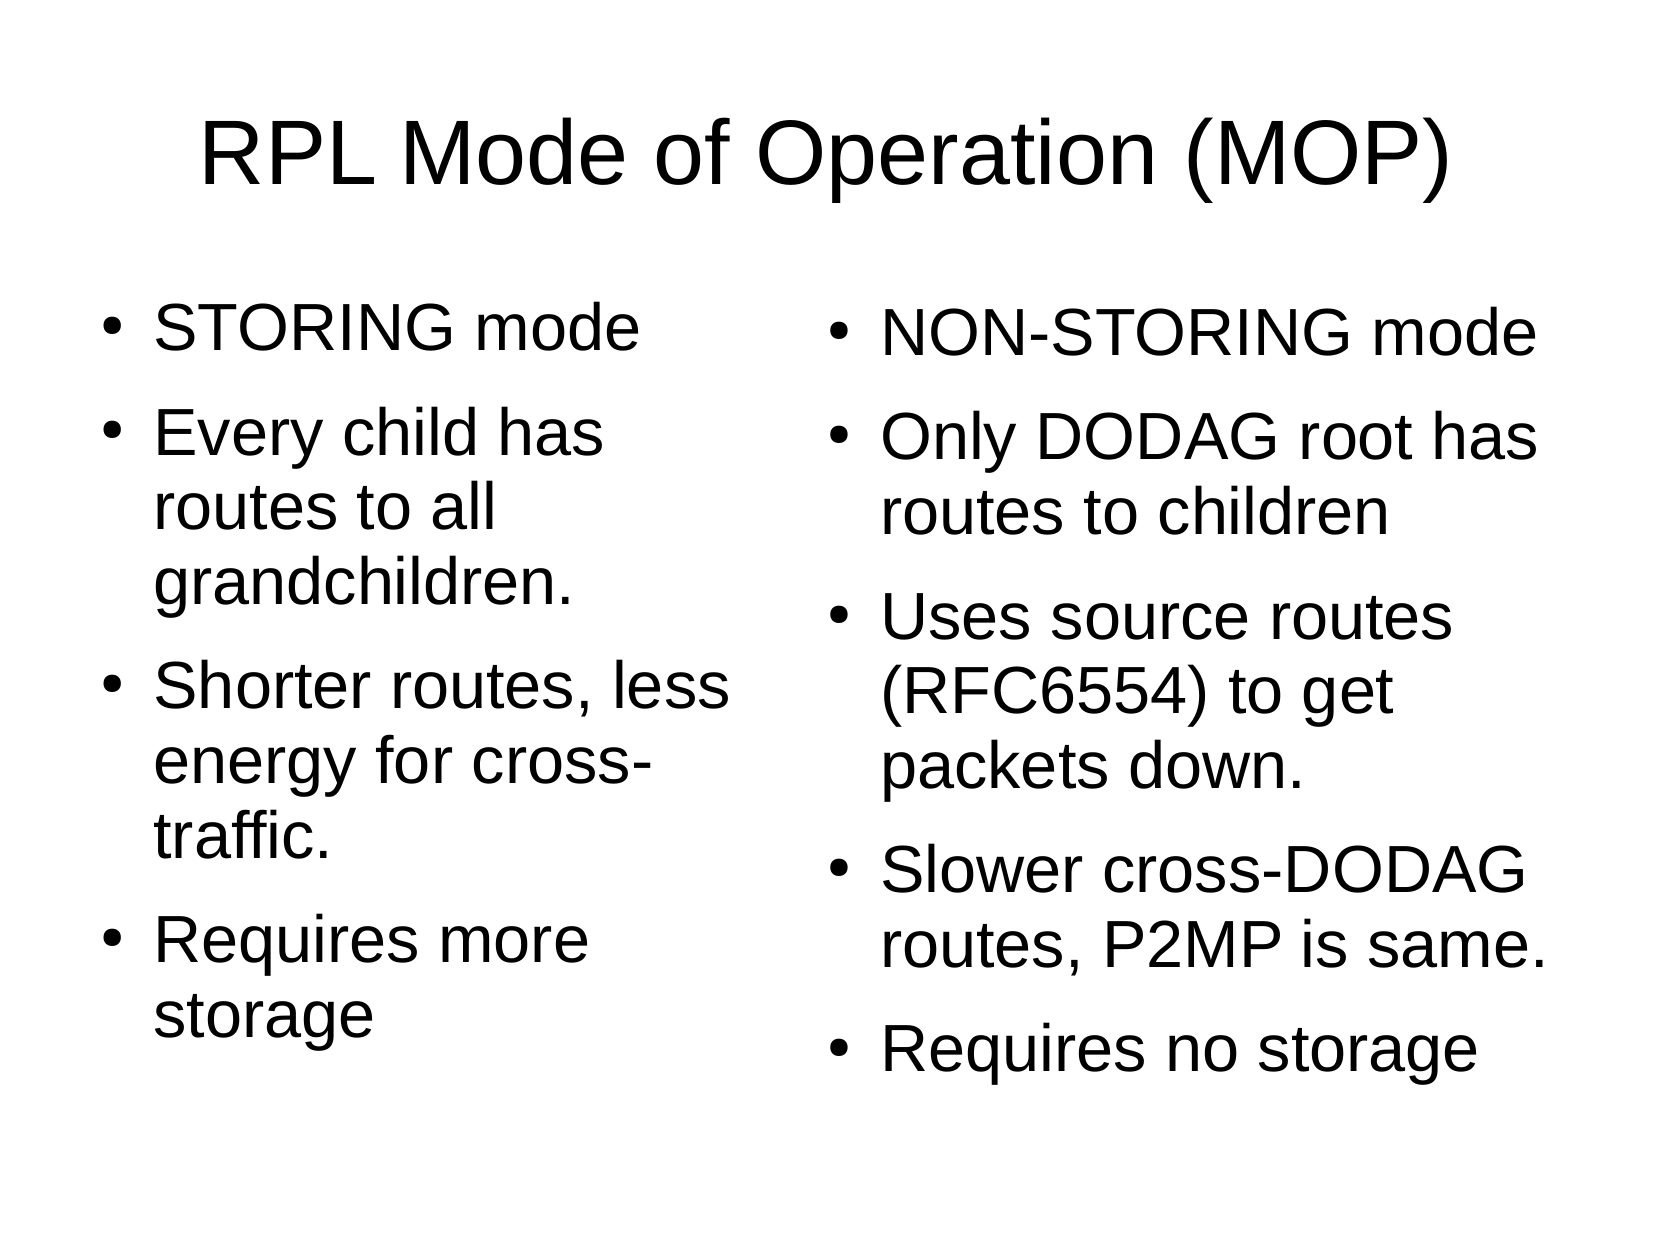

# RPL Mode of Operation (MOP)
STORING mode
Every child has routes to all grandchildren.
Shorter routes, less energy for cross-traffic.
Requires more storage
NON-STORING mode
Only DODAG root has routes to children
Uses source routes (RFC6554) to get packets down.
Slower cross-DODAG routes, P2MP is same.
Requires no storage